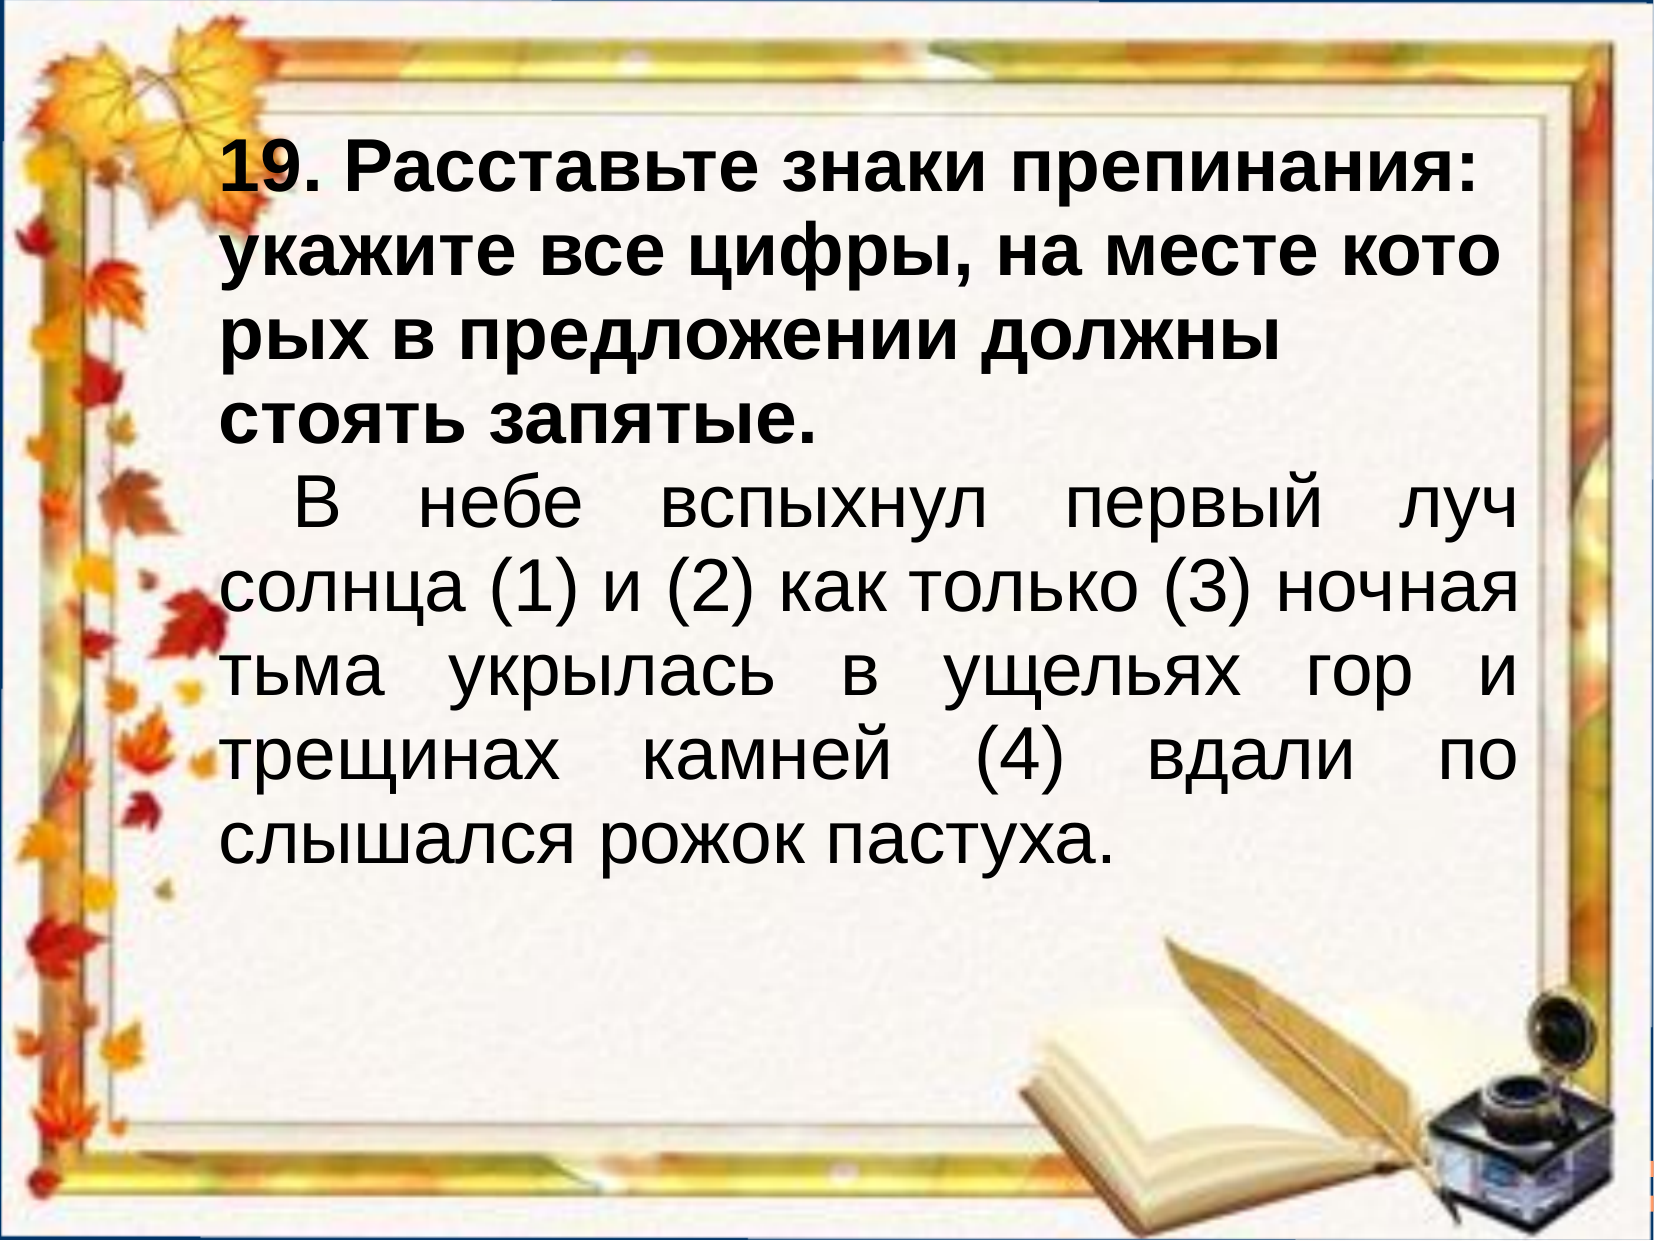

#
19. Расставьте знаки препинания: укажите все цифры, на месте кото­рых в предложении должны стоять запятые.
	В небе вспыхнул первый луч солнца (1) и (2) как только (3) ноч­ная тьма укрылась в ущельях гор и трещинах камней (4) вдали по­слышался рожок пастуха.